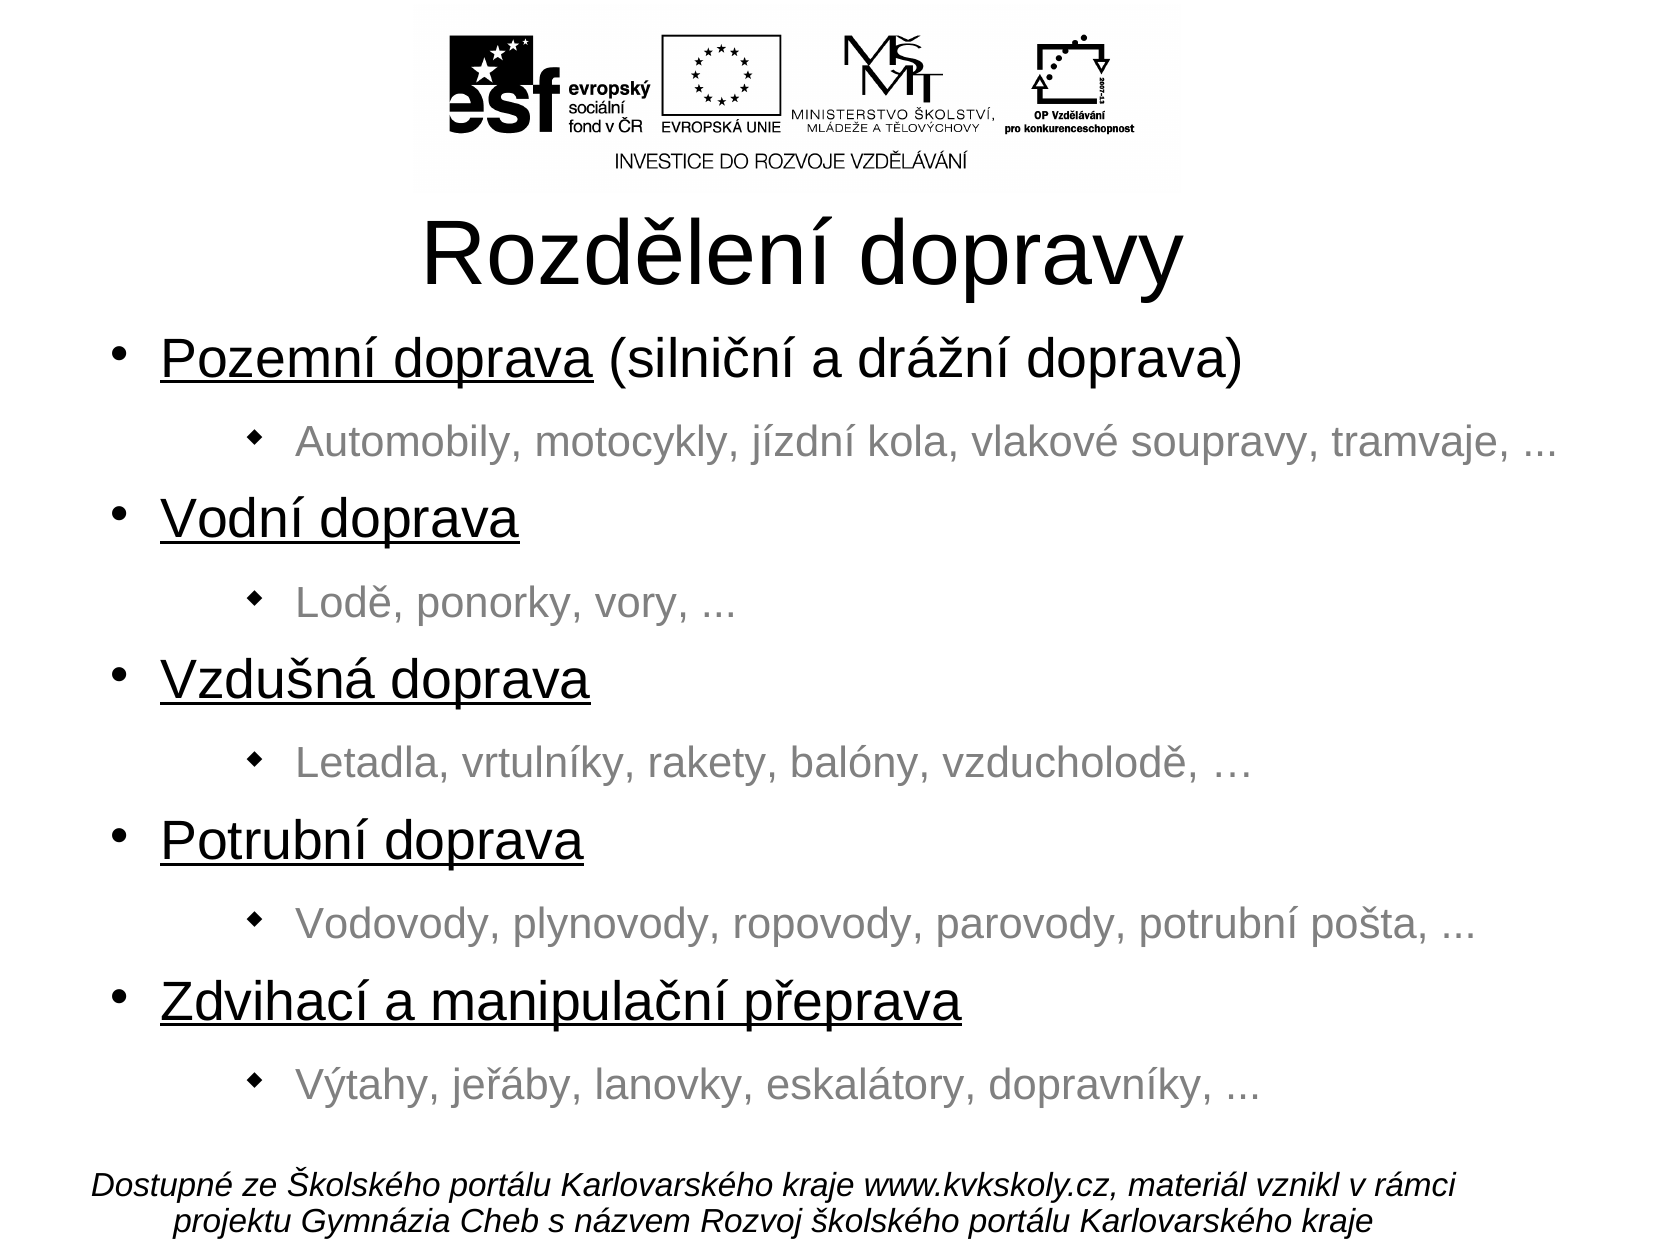

# Rozdělení dopravy
Pozemní doprava (silniční a drážní doprava)
Automobily, motocykly, jízdní kola, vlakové soupravy, tramvaje, ...
Vodní doprava
Lodě, ponorky, vory, ...
Vzdušná doprava
Letadla, vrtulníky, rakety, balóny, vzducholodě, …
Potrubní doprava
Vodovody, plynovody, ropovody, parovody, potrubní pošta, ...
Zdvihací a manipulační přeprava
Výtahy, jeřáby, lanovky, eskalátory, dopravníky, ...
Dostupné ze Školského portálu Karlovarského kraje www.kvkskoly.cz, materiál vznikl v rámci projektu Gymnázia Cheb s názvem Rozvoj školského portálu Karlovarského kraje